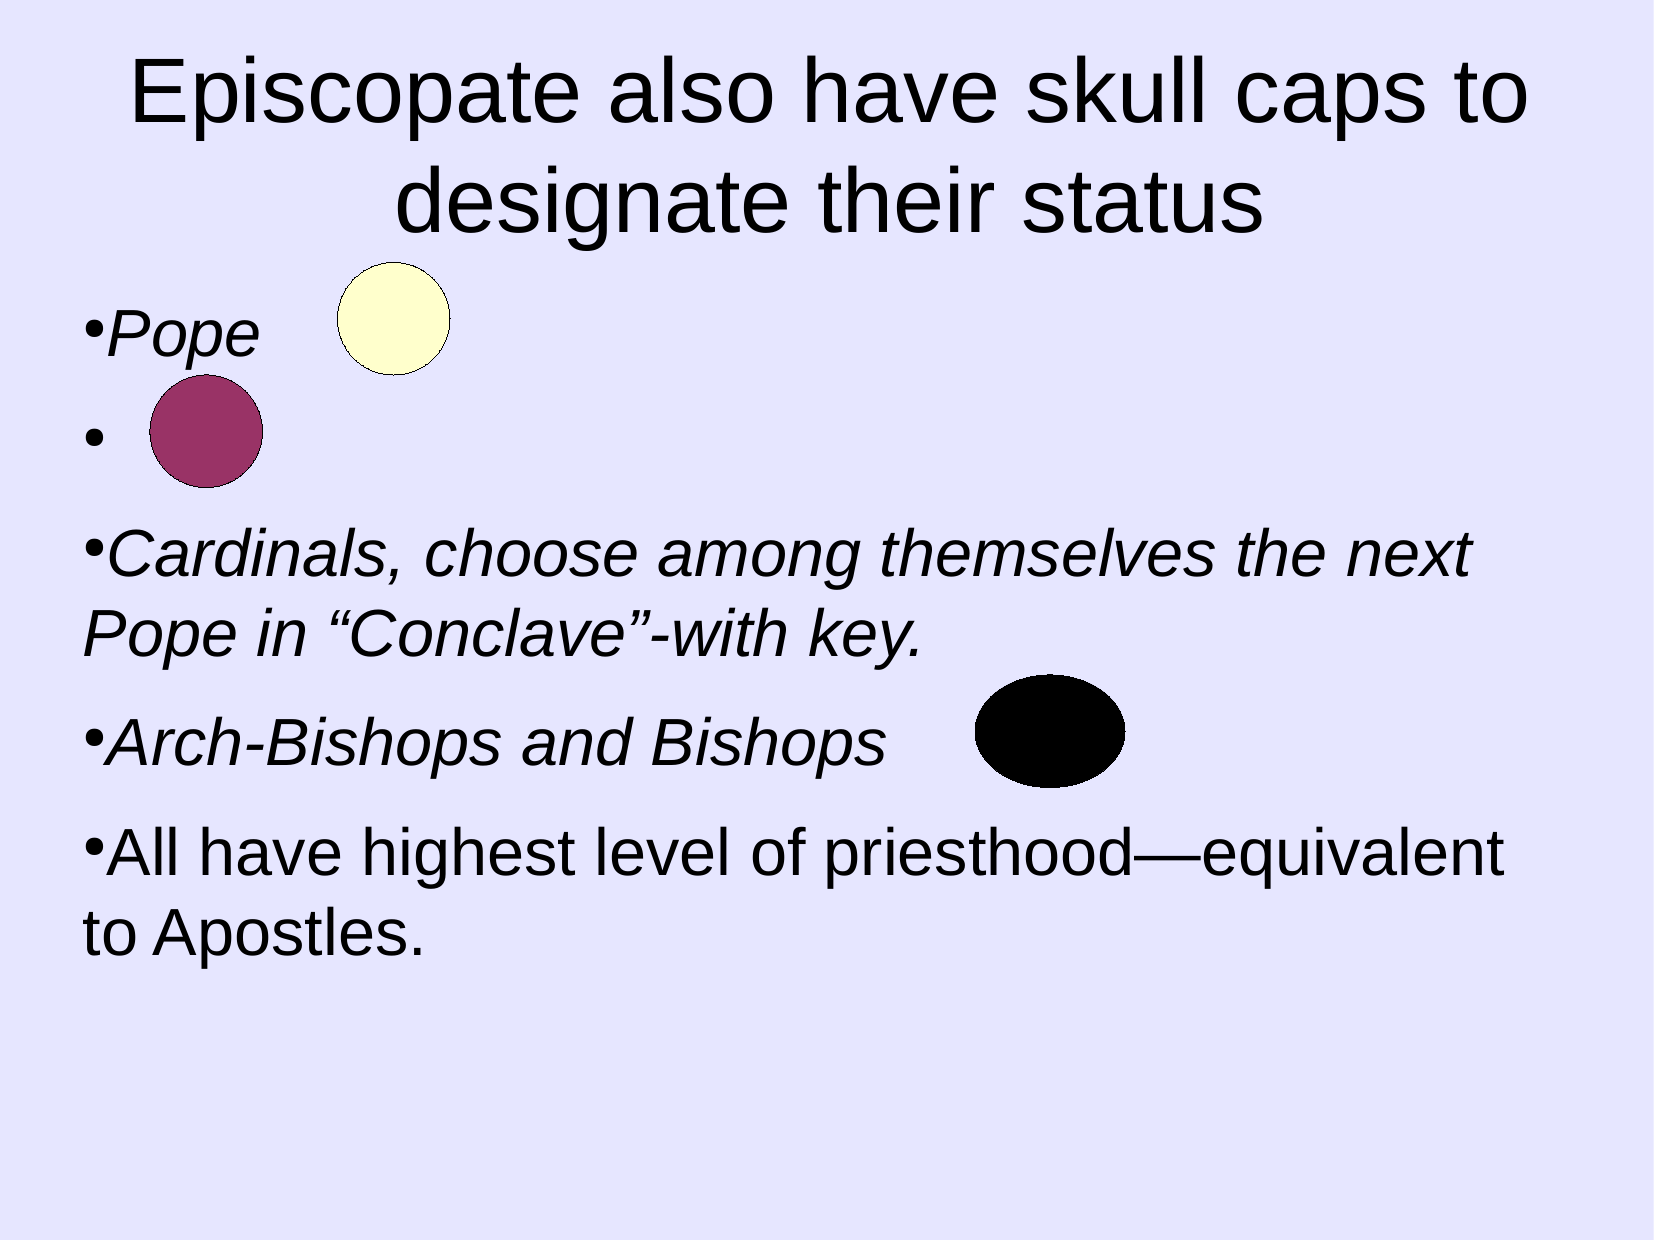

# Episcopate also have skull caps to designate their status
Pope
Cardinals, choose among themselves the next Pope in “Conclave”-with key.
Arch-Bishops and Bishops
All have highest level of priesthood—equivalent to Apostles.